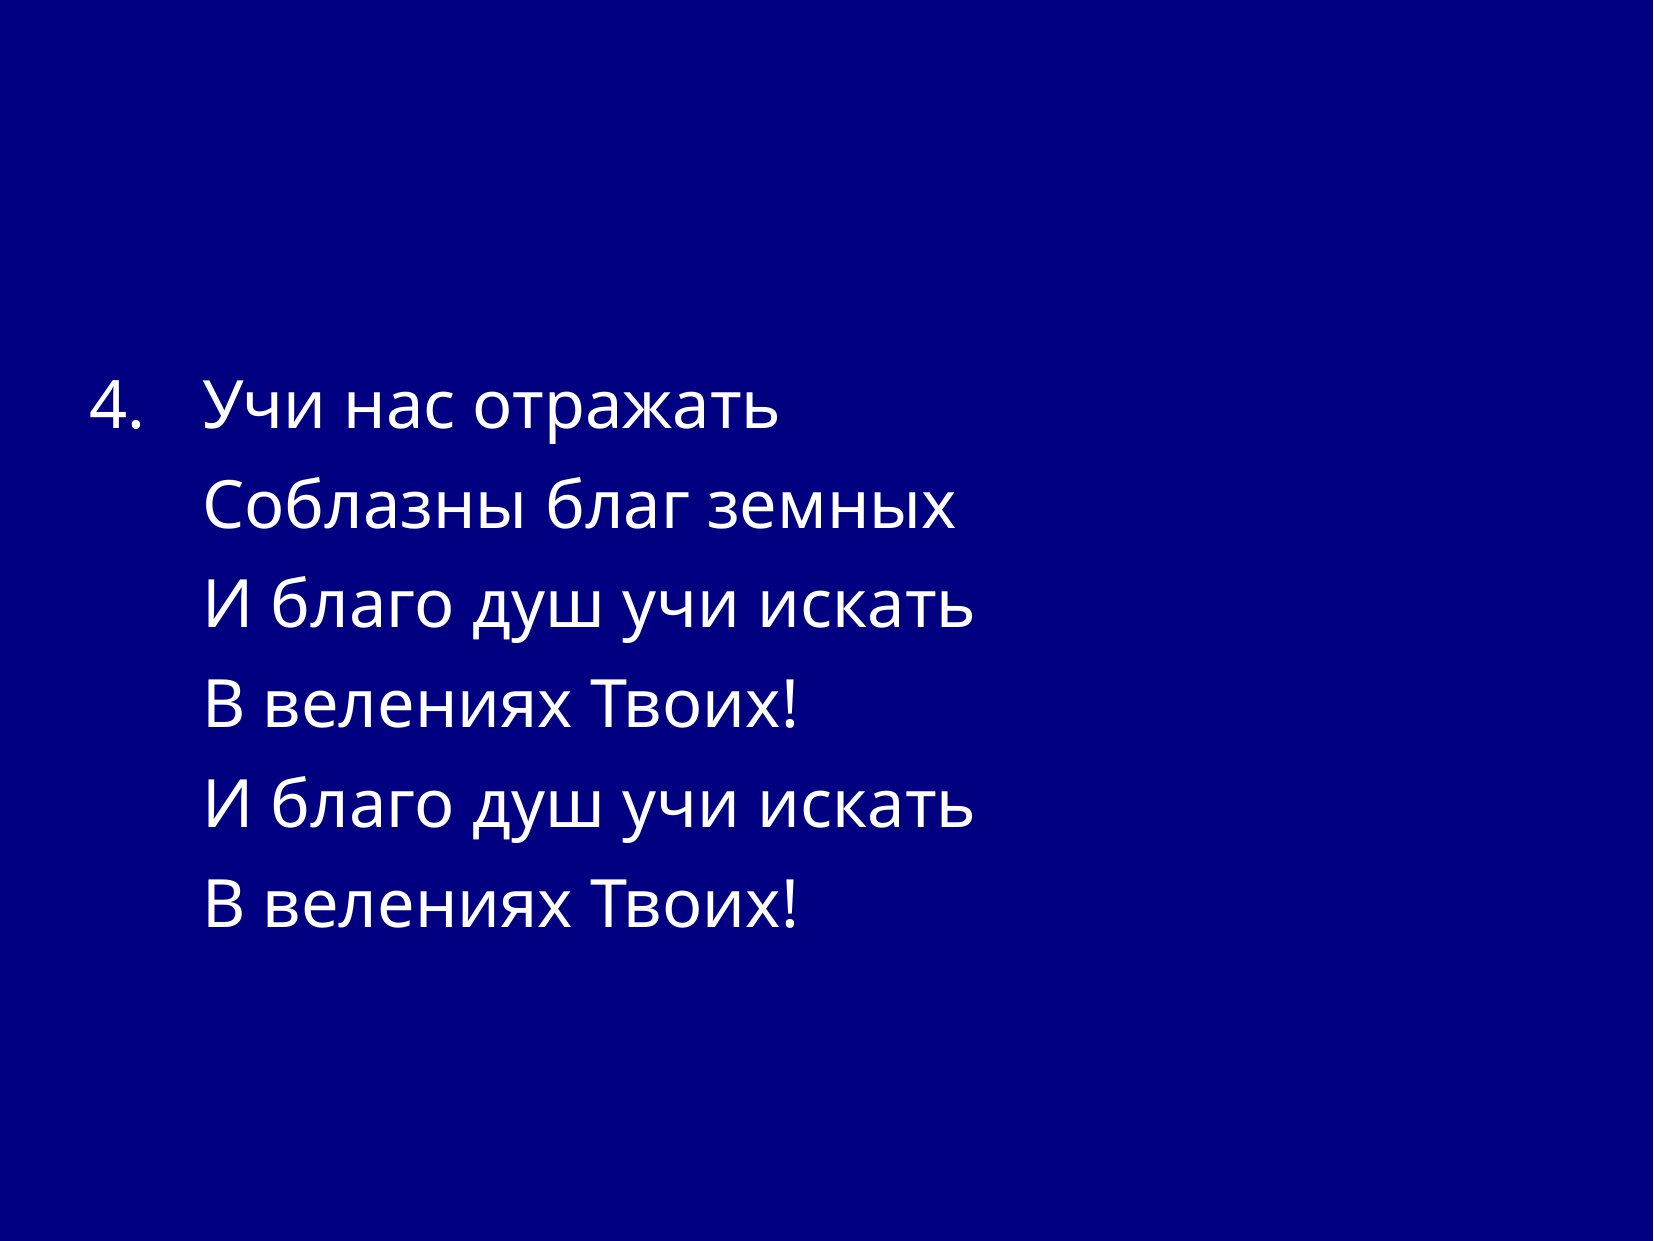

4.	Учи нас отражать
	Соблазны благ земных
	И благо душ учи искать
	В велениях Твоих!
	И благо душ учи искать
	В велениях Твоих!